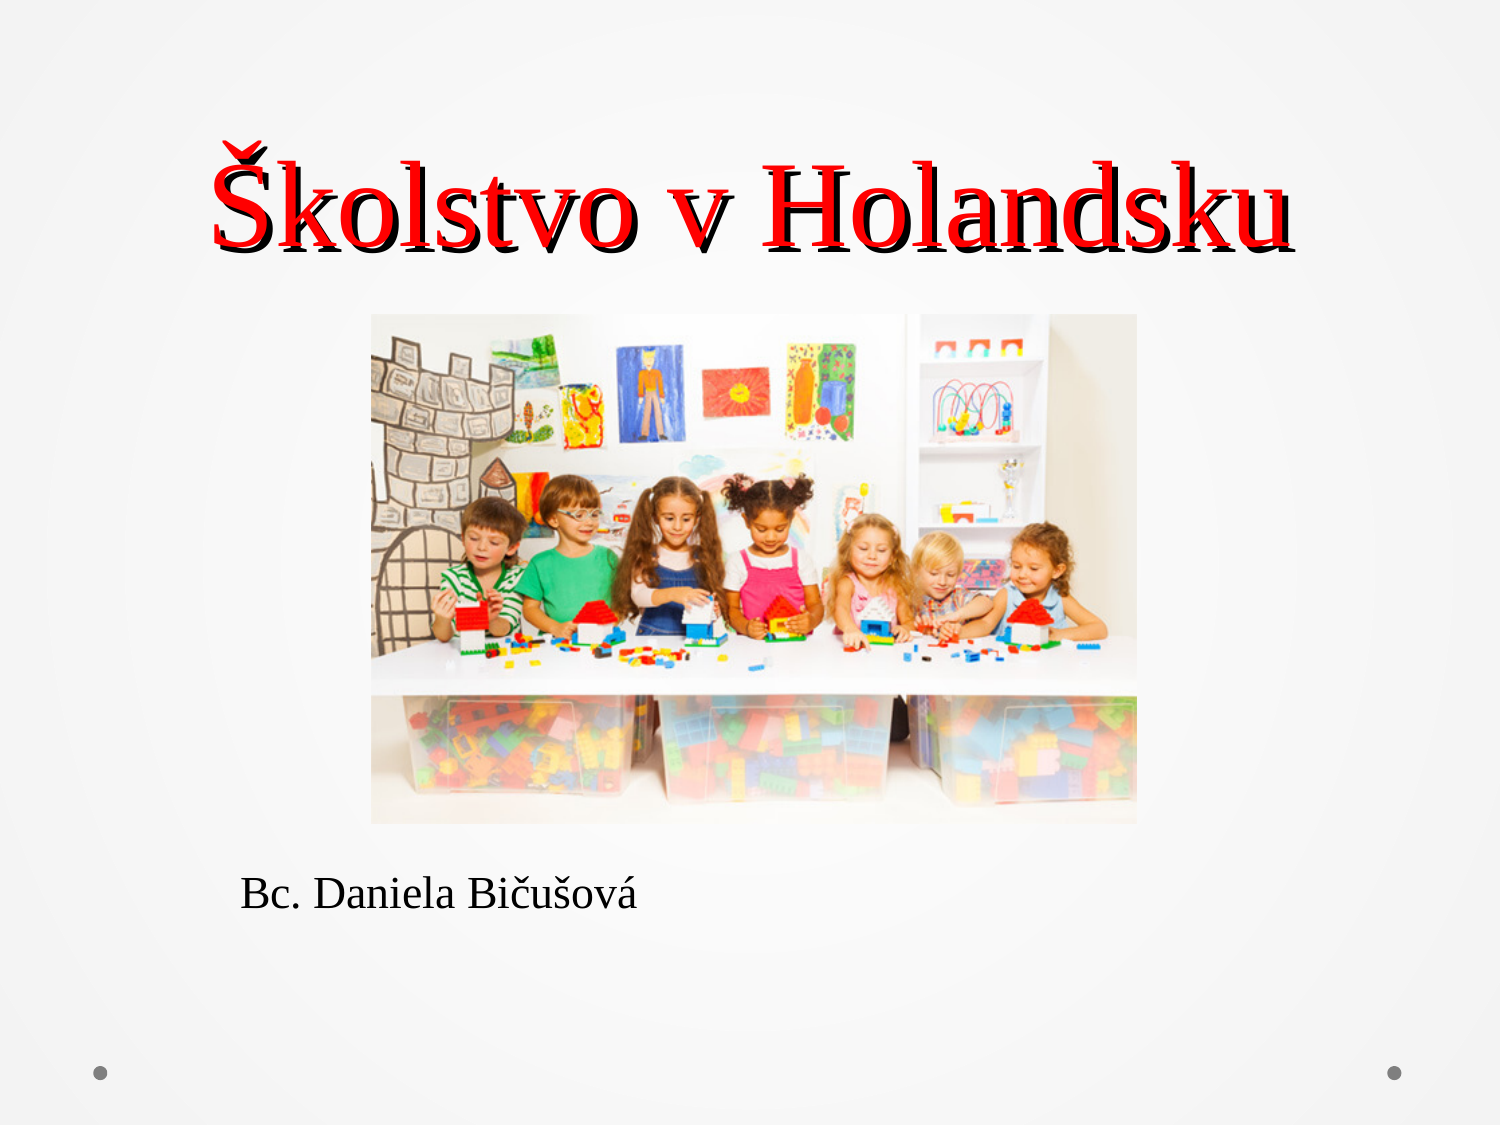

# Školstvo v Holandsku
Bc. Daniela Bičušová